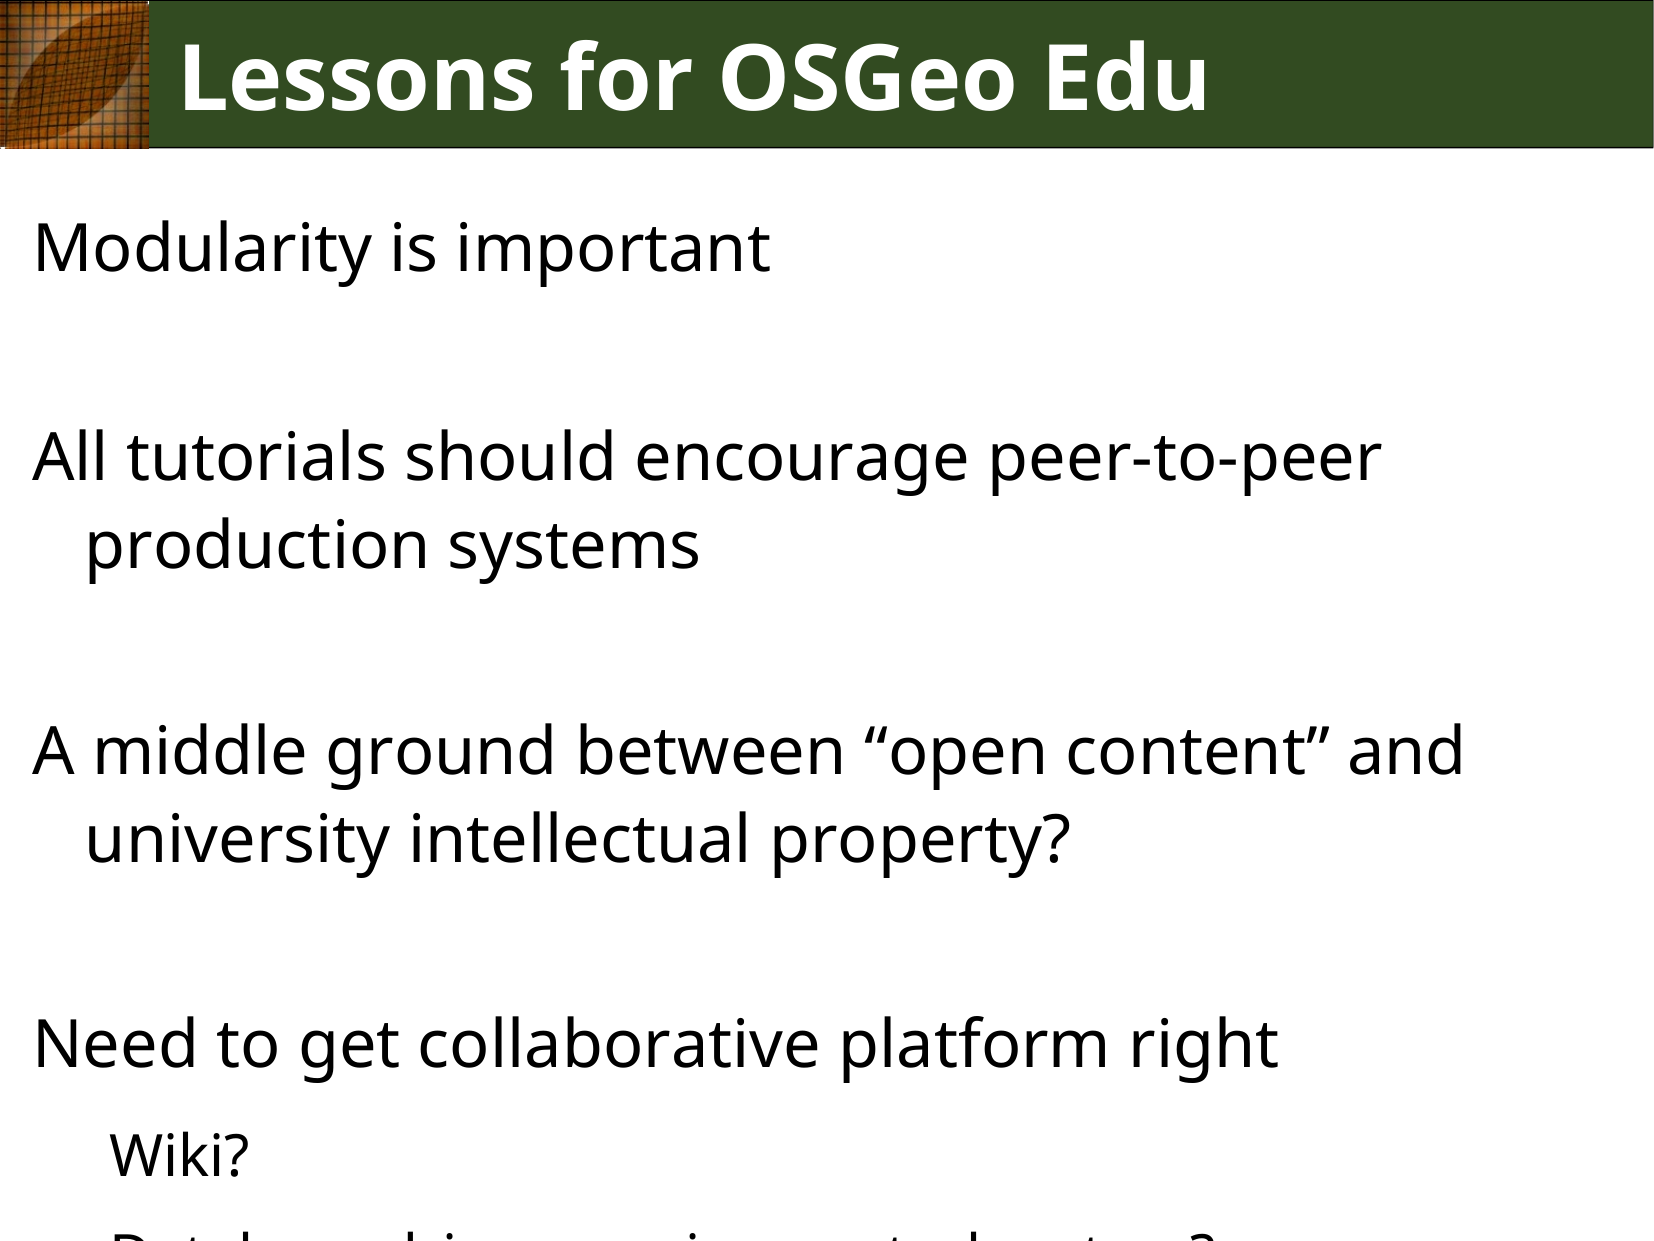

# Lessons for OSGeo Edu
Modularity is important
All tutorials should encourage peer-to-peer production systems
A middle ground between “open content” and university intellectual property?
Need to get collaborative platform right
Wiki?
Database driven version control system?